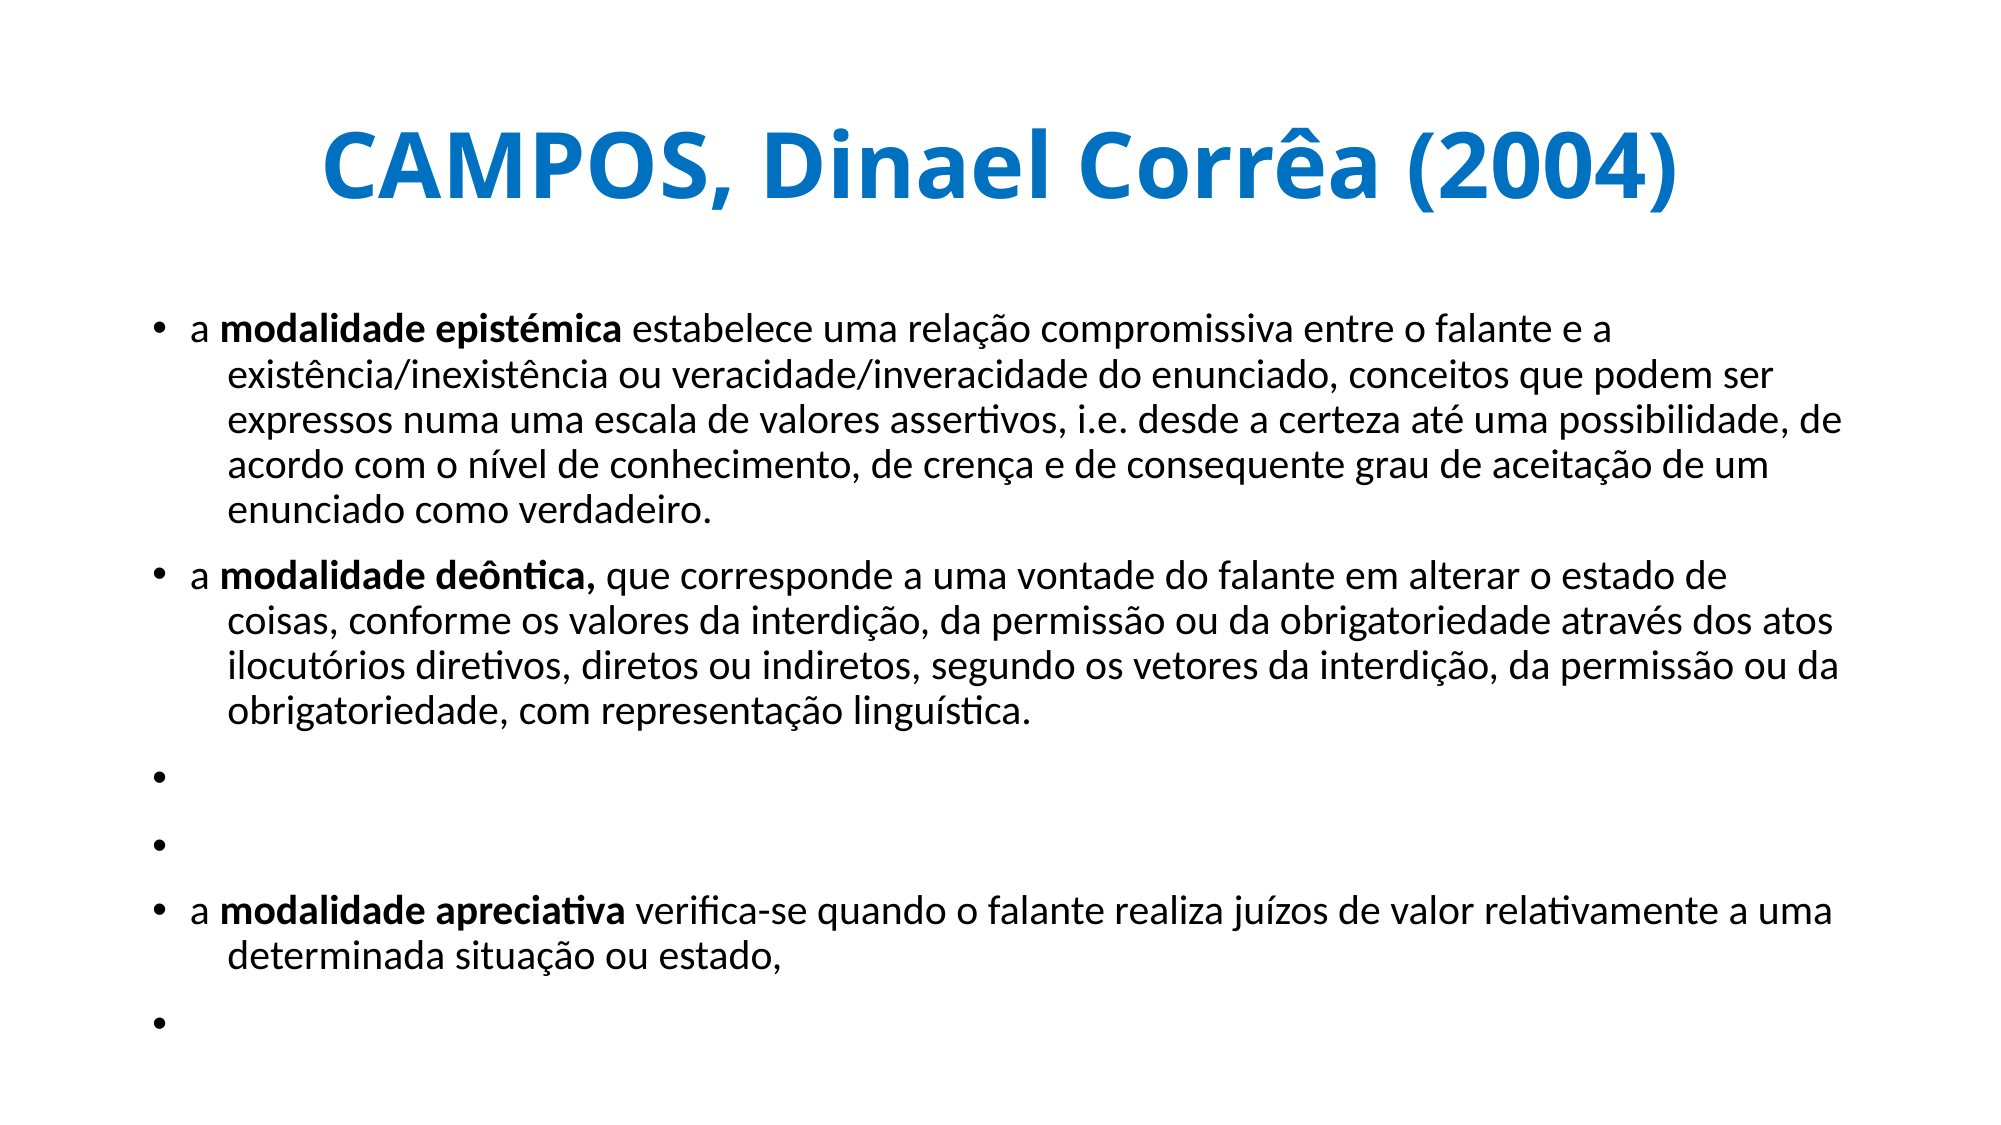

# CAMPOS, Dinael Corrêa (2004)
a modalidade epistémica estabelece uma relação compromissiva entre o falante e a existência/inexistência ou veracidade/inveracidade do enunciado, conceitos que podem ser expressos numa uma escala de valores assertivos, i.e. desde a certeza até uma possibilidade, de acordo com o nível de conhecimento, de crença e de consequente grau de aceitação de um enunciado como verdadeiro.
a modalidade deôntica, que corresponde a uma vontade do falante em alterar o estado de coisas, conforme os valores da interdição, da permissão ou da obrigatoriedade através dos atos ilocutórios diretivos, diretos ou indiretos, segundo os vetores da interdição, da permissão ou da obrigatoriedade, com representação linguística.
a modalidade apreciativa verifica-se quando o falante realiza juízos de valor relativamente a uma determinada situação ou estado,